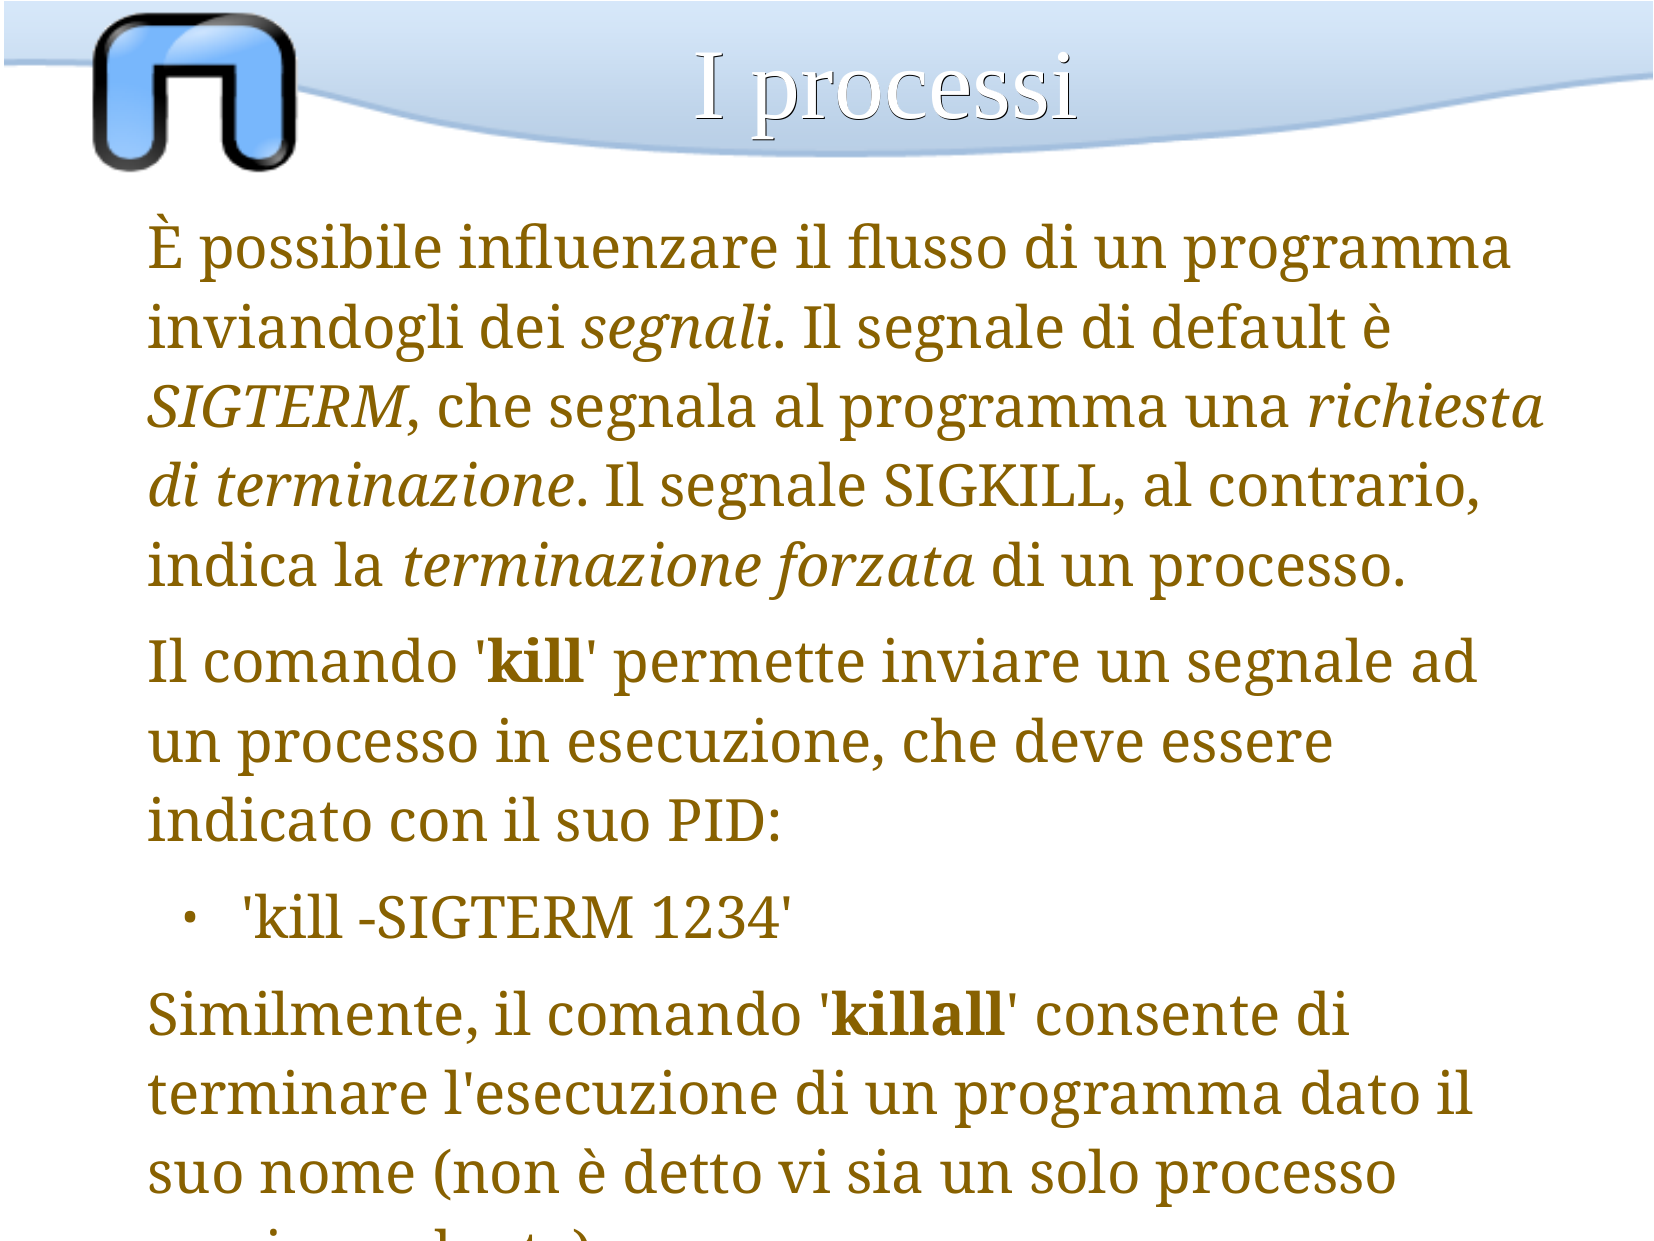

I processi
# È possibile influenzare il flusso di un programma inviandogli dei segnali. Il segnale di default è SIGTERM, che segnala al programma una richiesta di terminazione. Il segnale SIGKILL, al contrario, indica la terminazione forzata di un processo.
Il comando 'kill' permette inviare un segnale ad un processo in esecuzione, che deve essere indicato con il suo PID:
'kill -SIGTERM 1234'
Similmente, il comando 'killall' consente di terminare l'esecuzione di un programma dato il suo nome (non è detto vi sia un solo processo corrispondente).